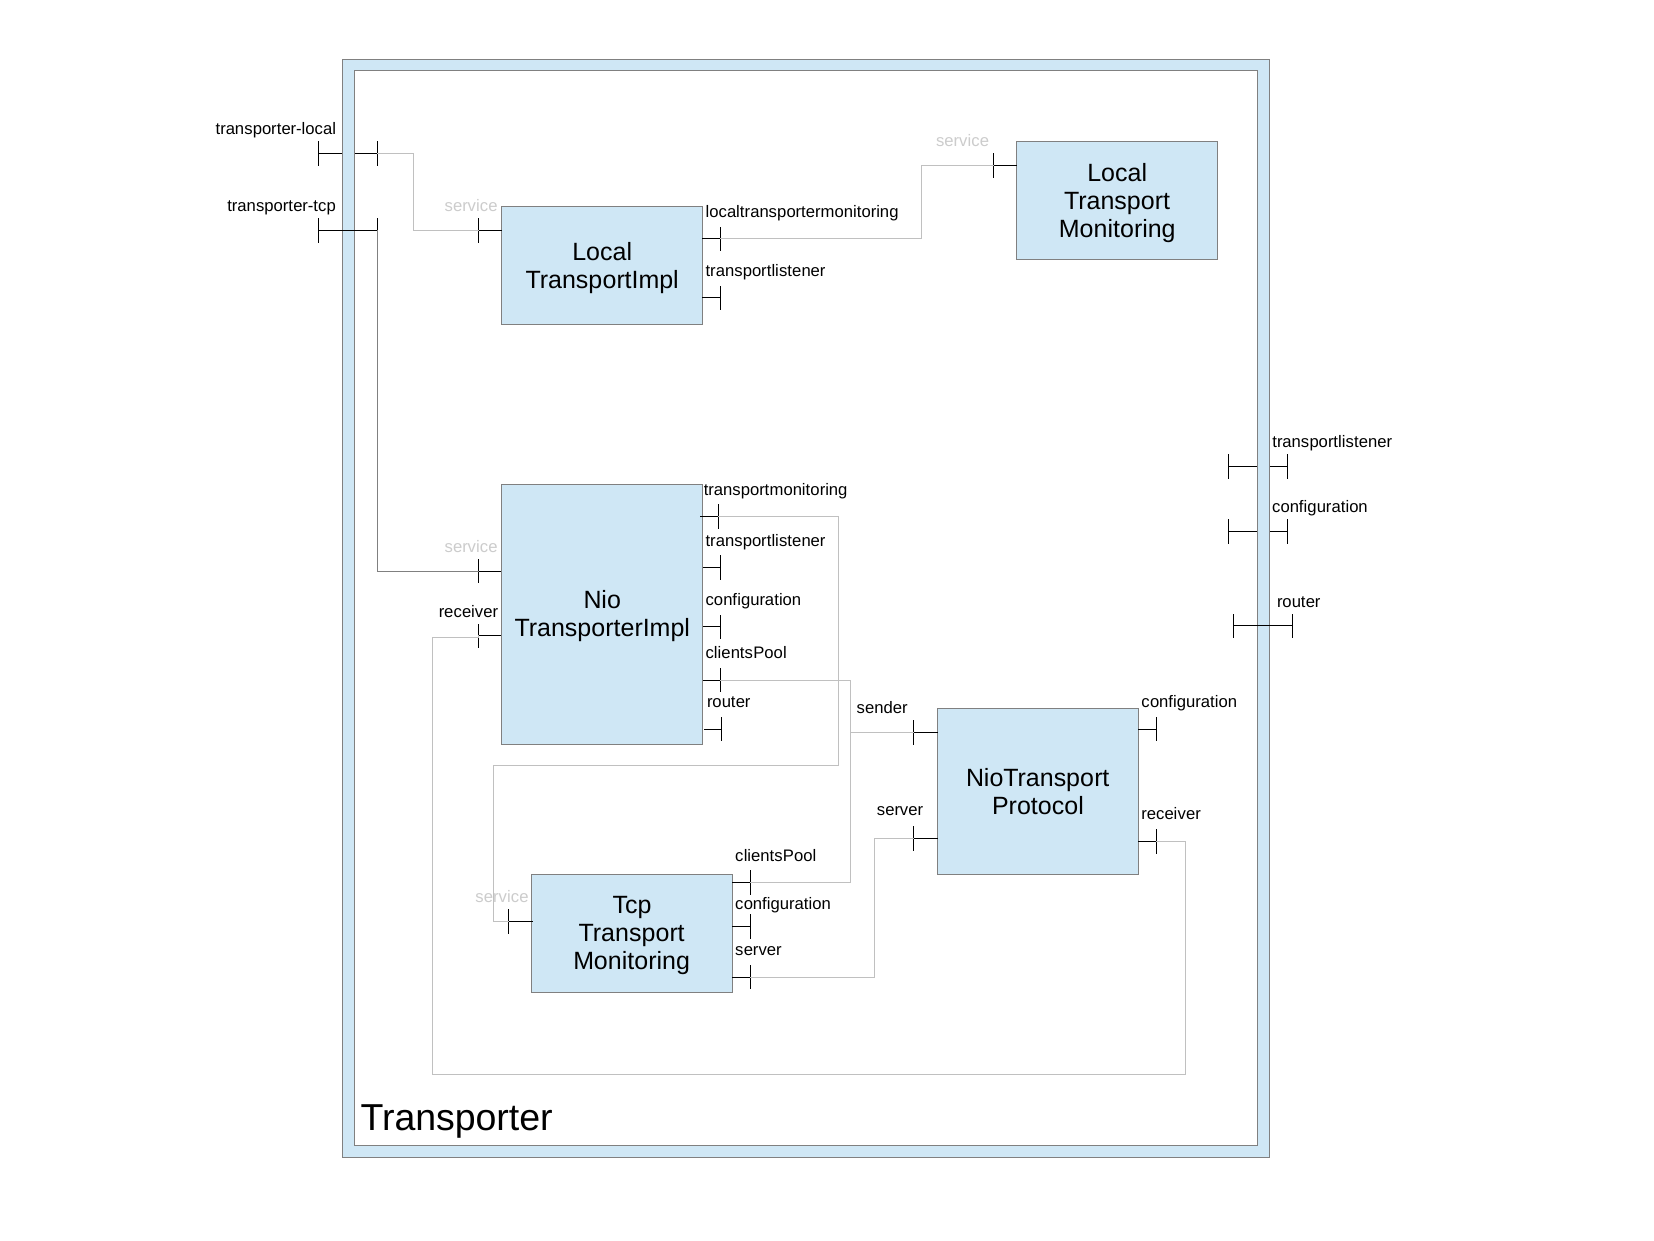

transporter-local
service
Local
Transport
Monitoring
transporter-tcp
service
localtransportermonitoring
Local
TransportImpl
transportlistener
transportlistener
transportmonitoring
Nio
TransporterImpl
configuration
transportlistener
service
configuration
router
receiver
clientsPool
router
configuration
sender
NioTransport
Protocol
server
receiver
clientsPool
Tcp
Transport
Monitoring
service
configuration
server
Transporter